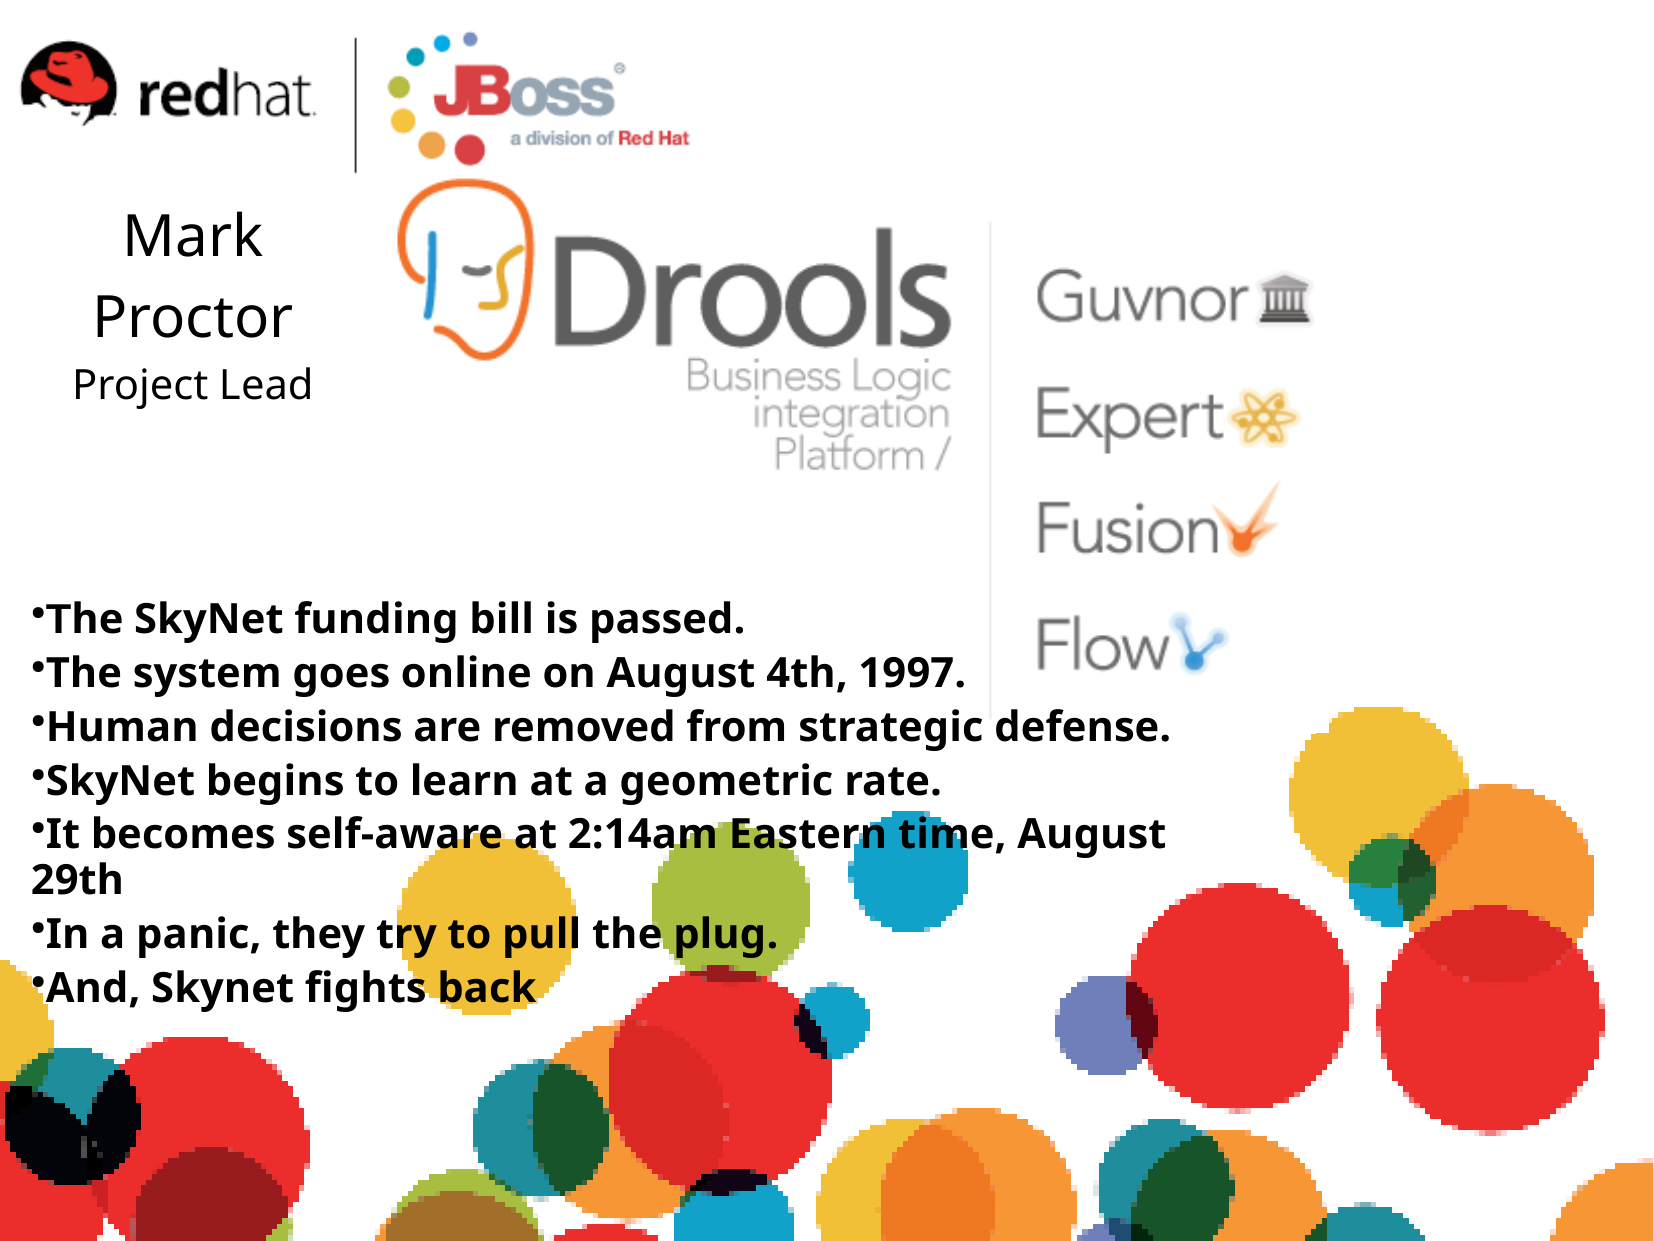

Mark Proctor
Project Lead
The SkyNet funding bill is passed.
The system goes online on August 4th, 1997.
Human decisions are removed from strategic defense.
SkyNet begins to learn at a geometric rate.
It becomes self-aware at 2:14am Eastern time, August 29th
In a panic, they try to pull the plug.
And, Skynet fights back